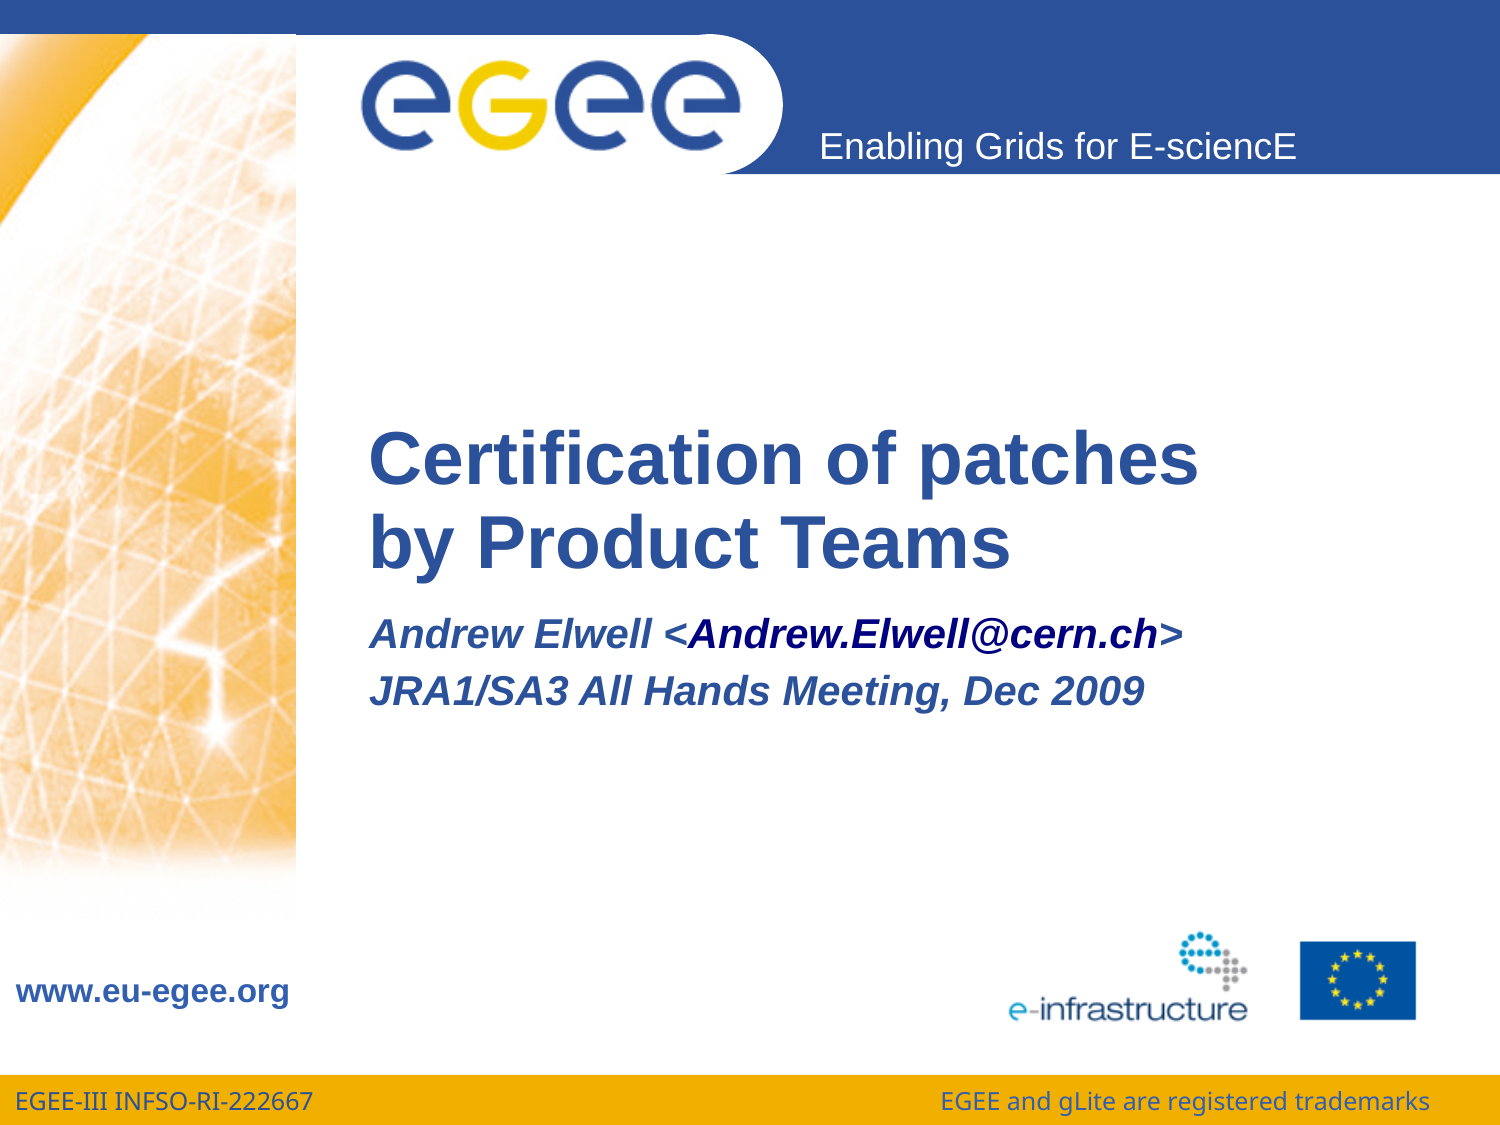

# Certification of patches by Product Teams
Andrew Elwell <Andrew.Elwell@cern.ch>
JRA1/SA3 All Hands Meeting, Dec 2009